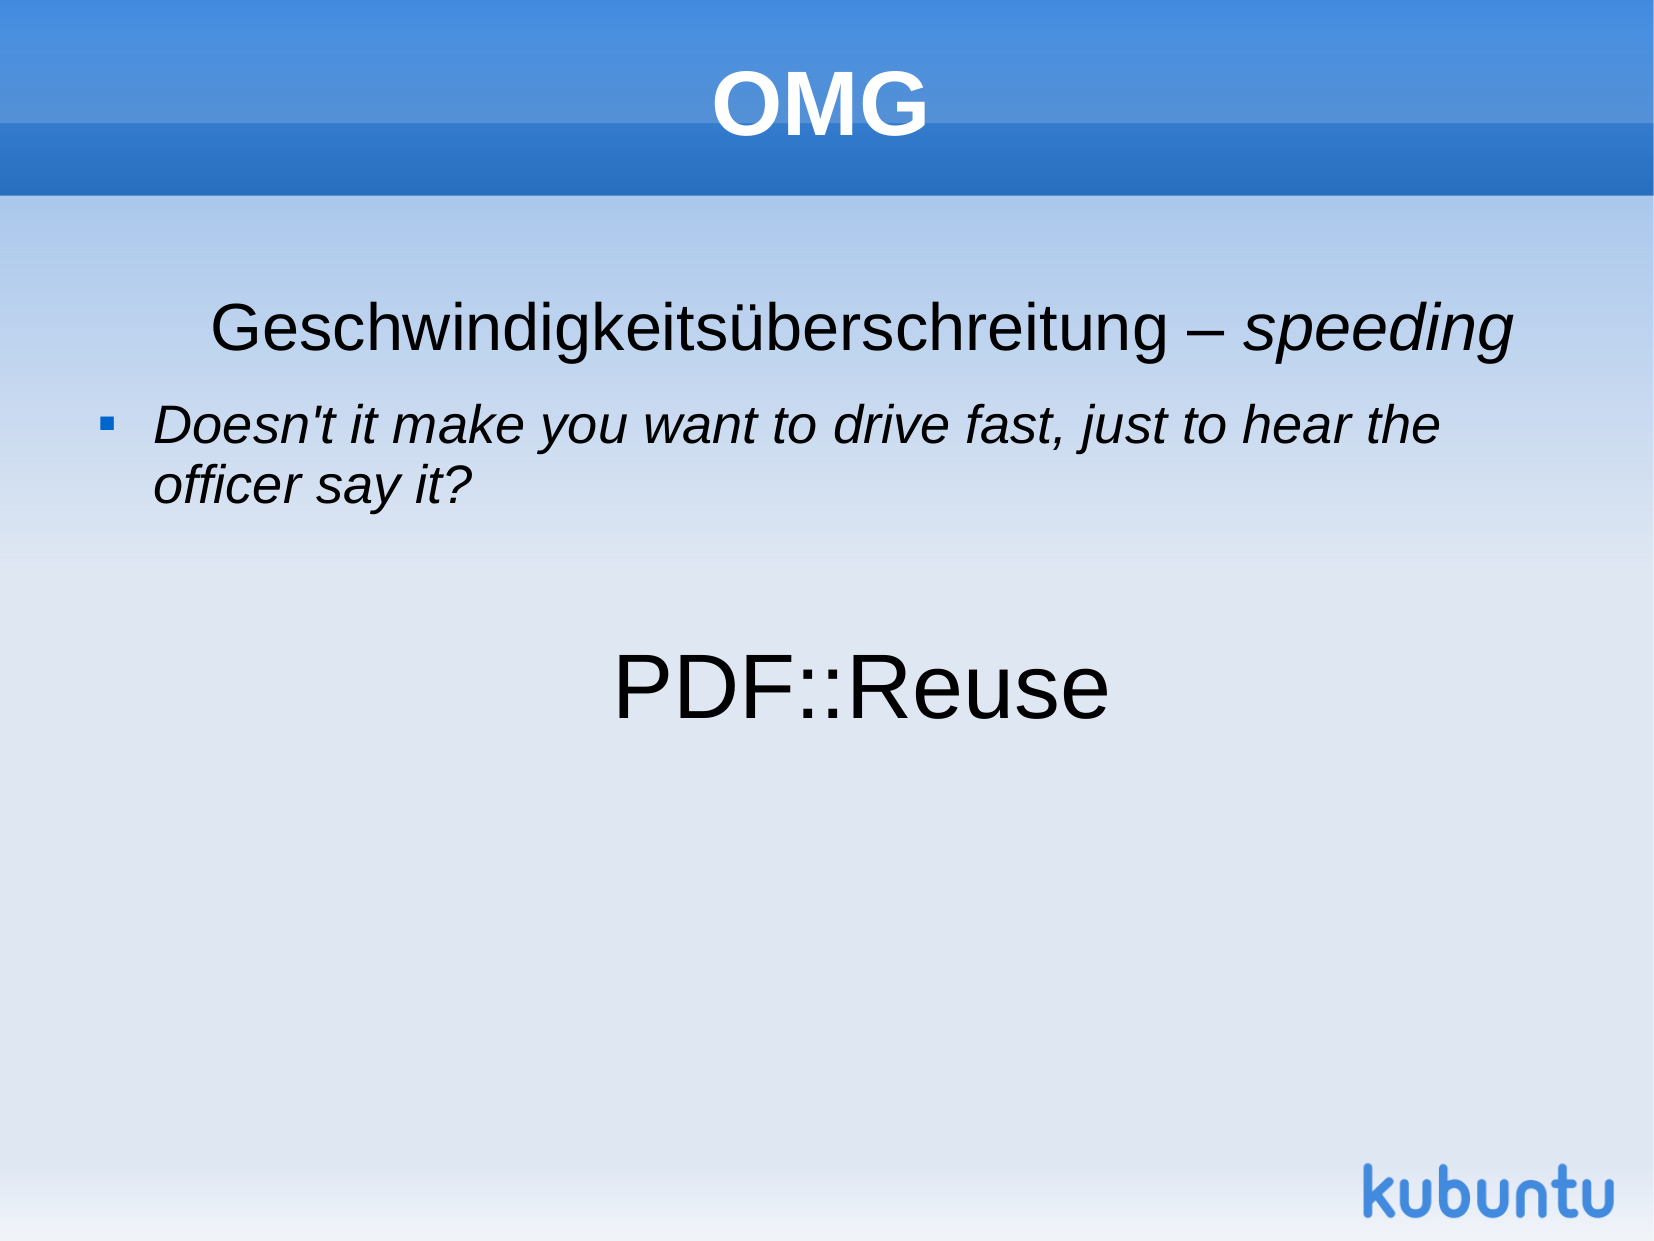

# OMG
Geschwindigkeitsüberschreitung – speeding
Doesn't it make you want to drive fast, just to hear the officer say it?
PDF::Reuse